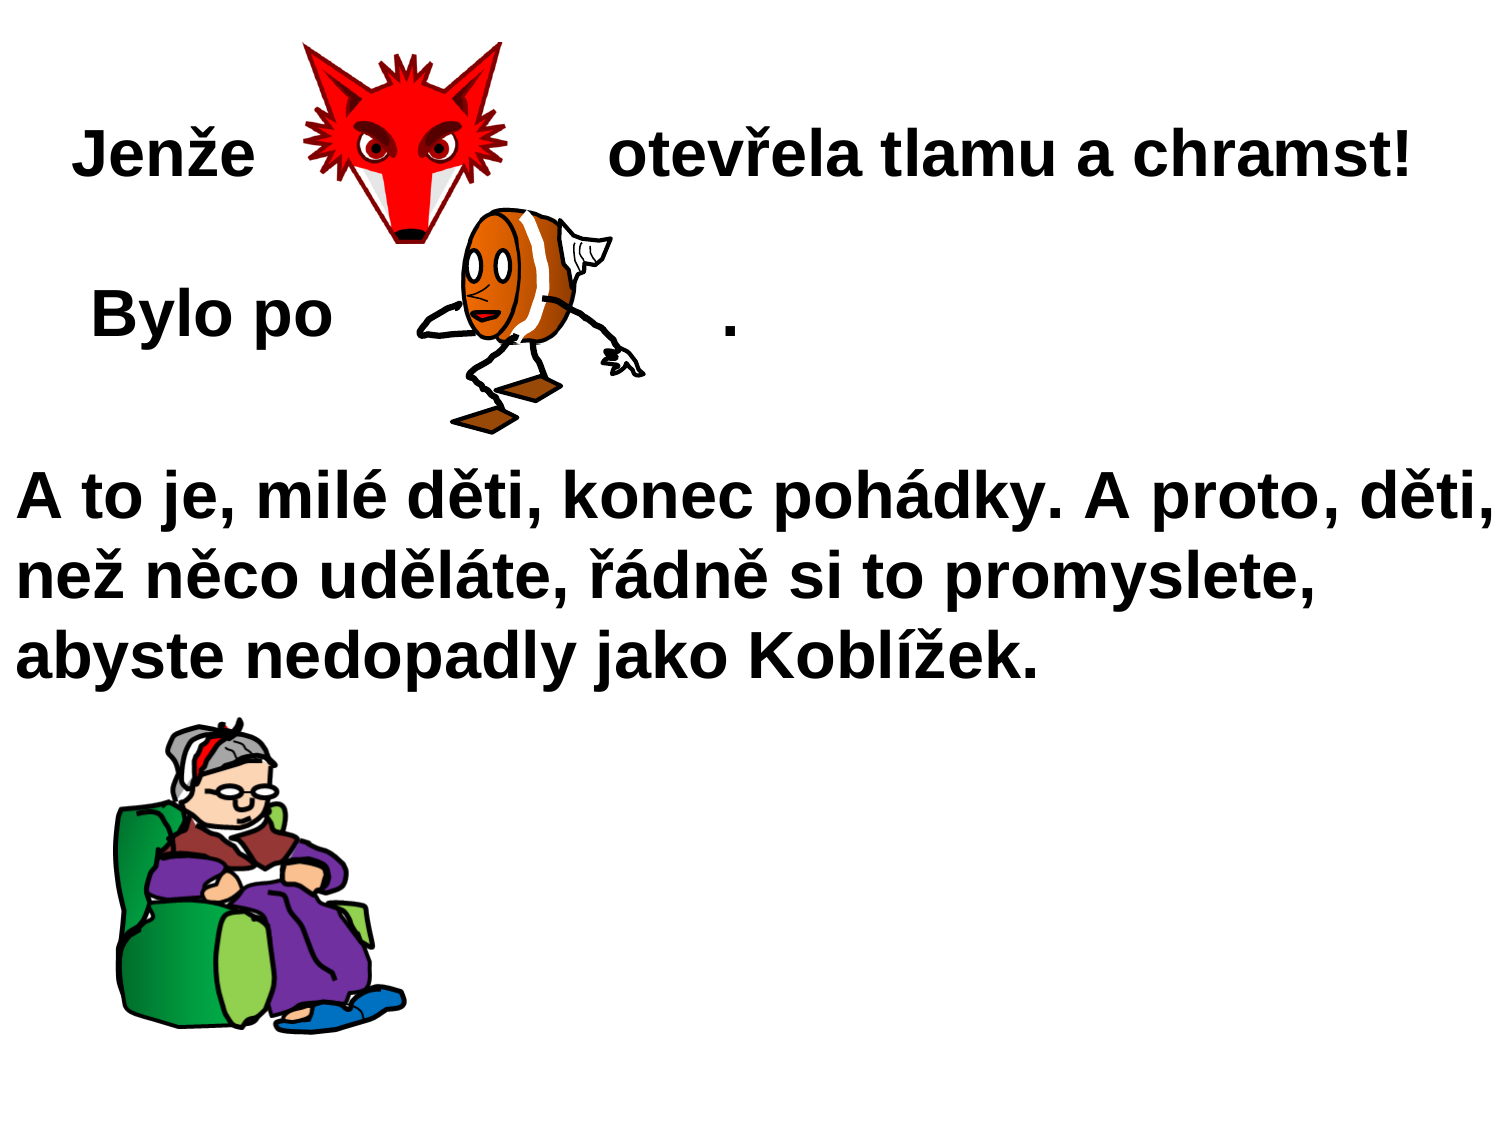

Jenže otevřela tlamu a chramst!
 Bylo po .
A to je, milé děti, konec pohádky. A proto, děti,
než něco uděláte, řádně si to promyslete,
abyste nedopadly jako Koblížek.